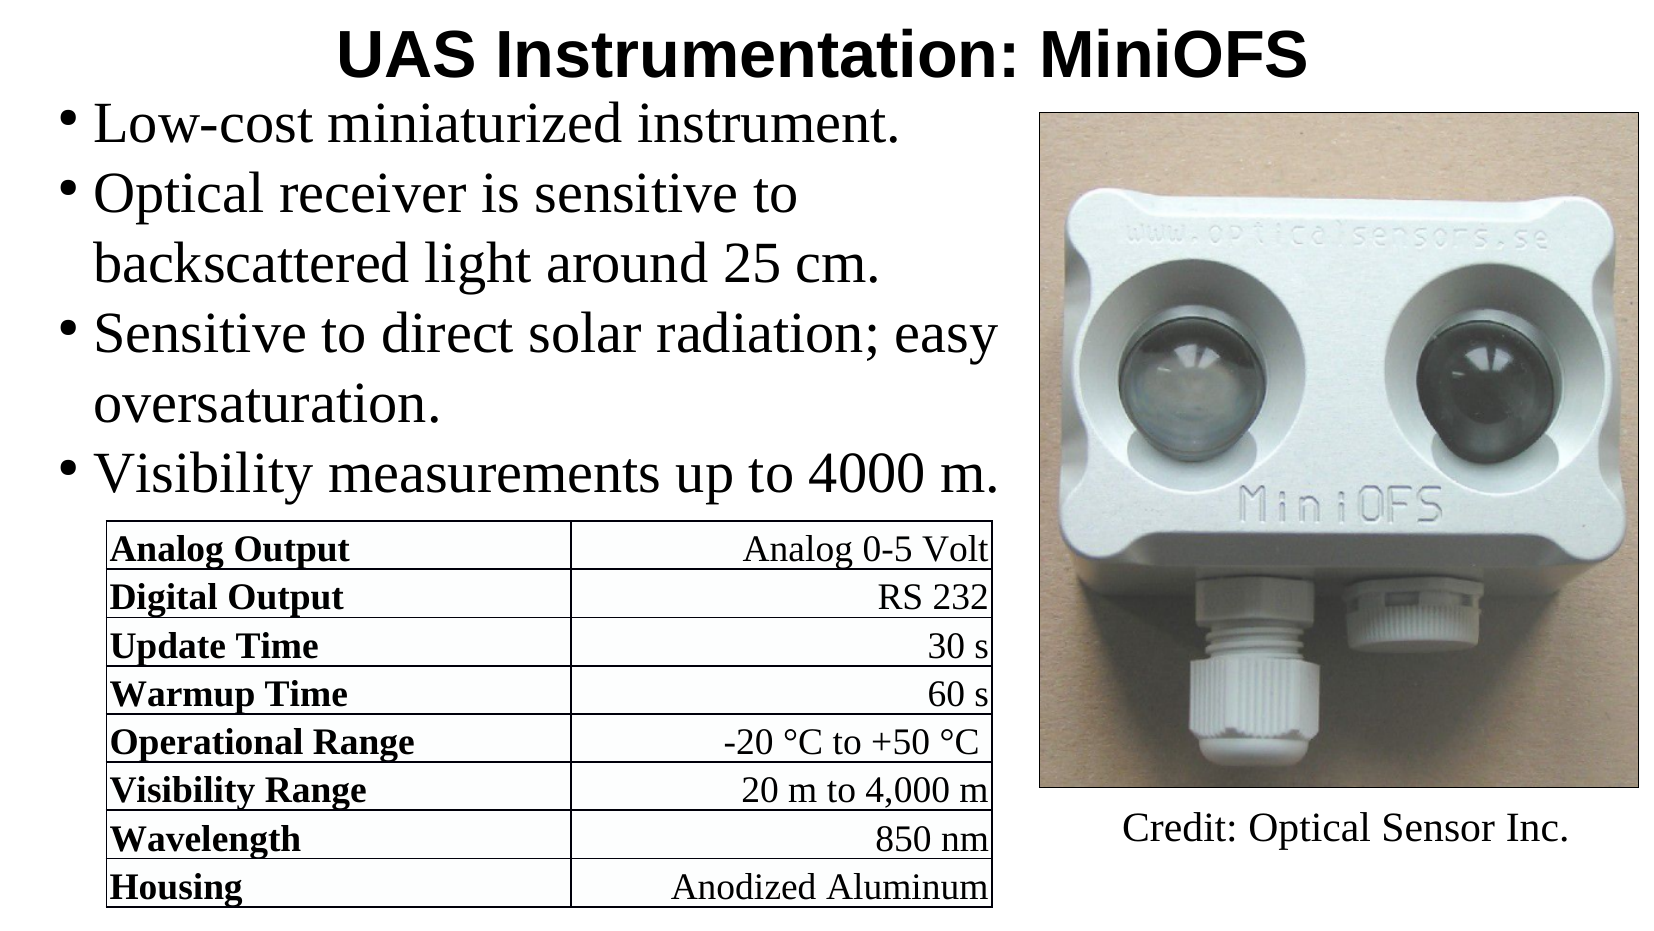

# UAS Instrumentation: MiniOFS
Low-cost miniaturized instrument.
Optical receiver is sensitive to backscattered light around 25 cm.
Sensitive to direct solar radiation; easy oversaturation.
Visibility measurements up to 4000 m.
| Analog Output | Analog 0-5 Volt |
| --- | --- |
| Digital Output | RS 232 |
| Update Time | 30 s |
| Warmup Time | 60 s |
| Operational Range | -20 °C to +50 °C |
| Visibility Range | 20 m to 4,000 m |
| Wavelength | 850 nm |
| Housing | Anodized Aluminum |
Credit: Optical Sensor Inc.